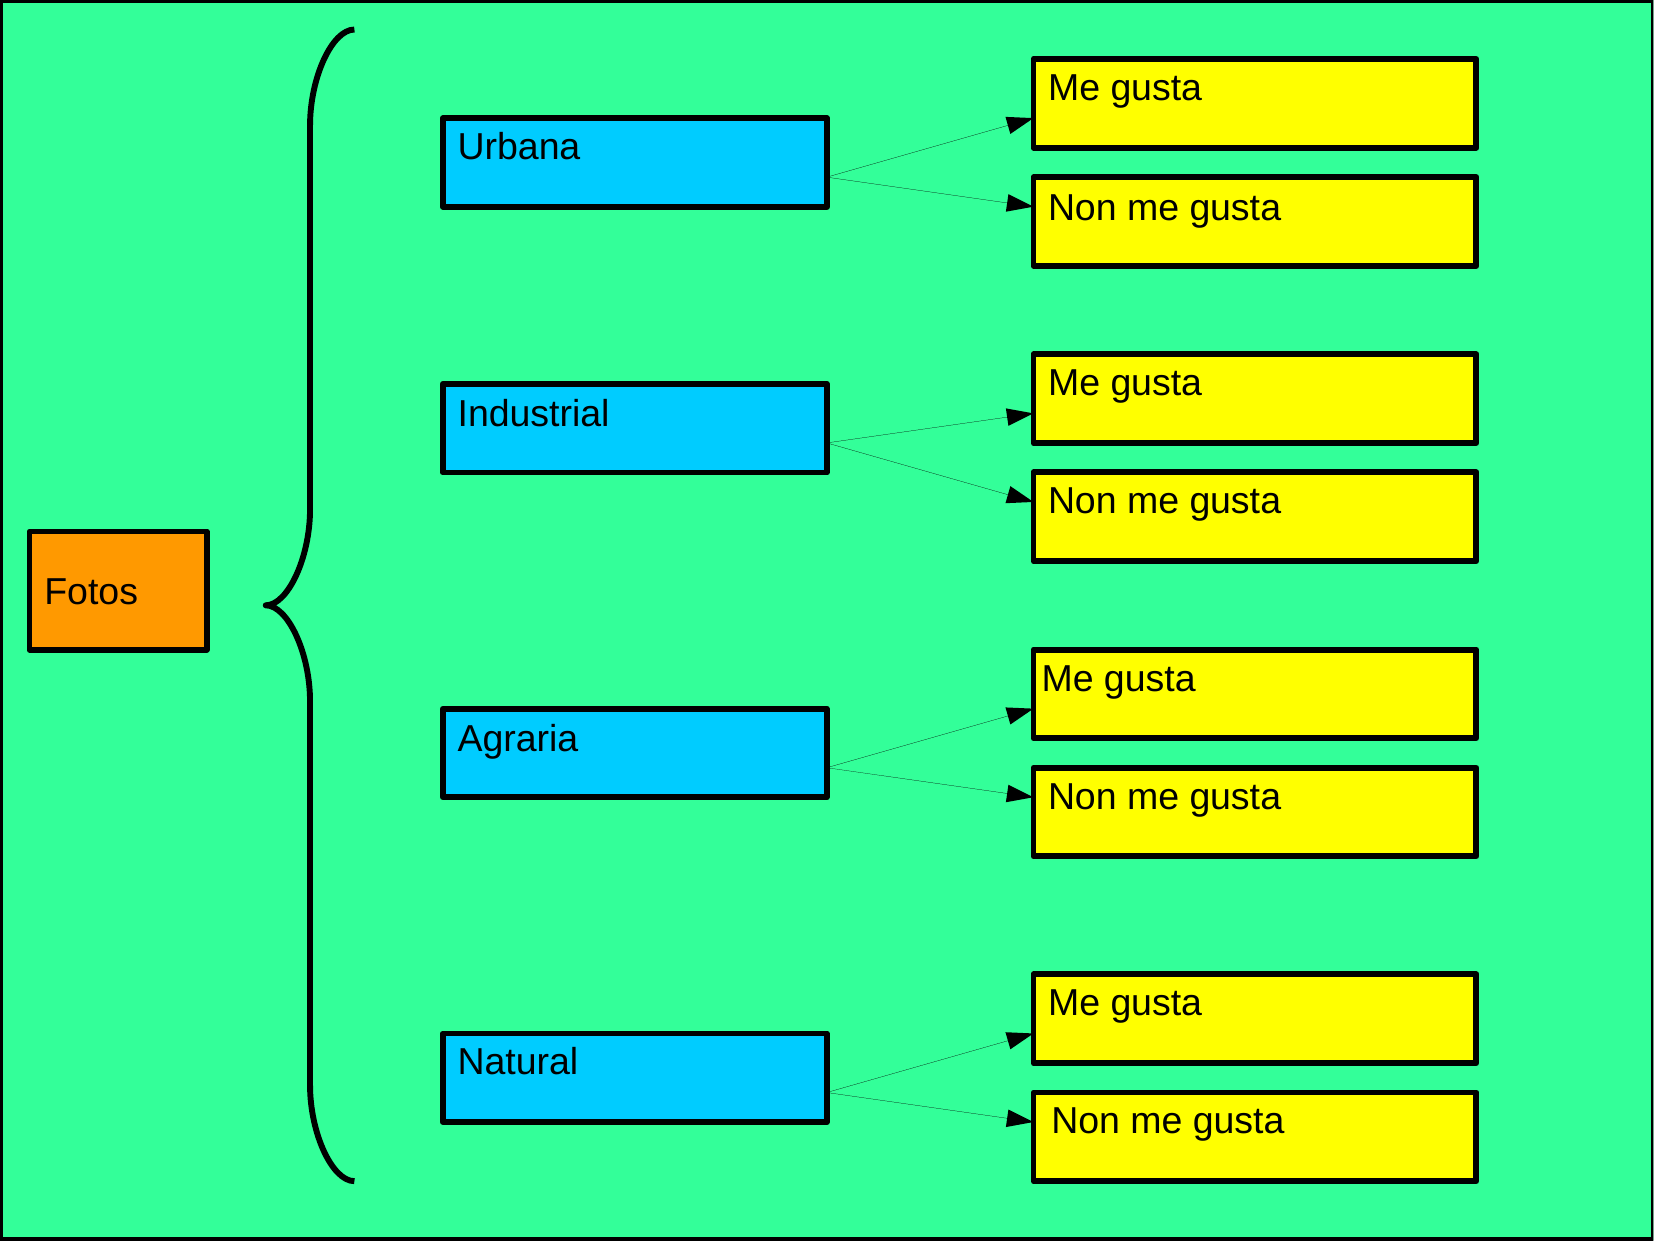

Me gusta
Urbana
Non me gusta
Me gusta
Industrial
Non me gusta
Fotos
Me gusta
Agraria
Non me gusta
Me gusta
Natural
Non me gusta